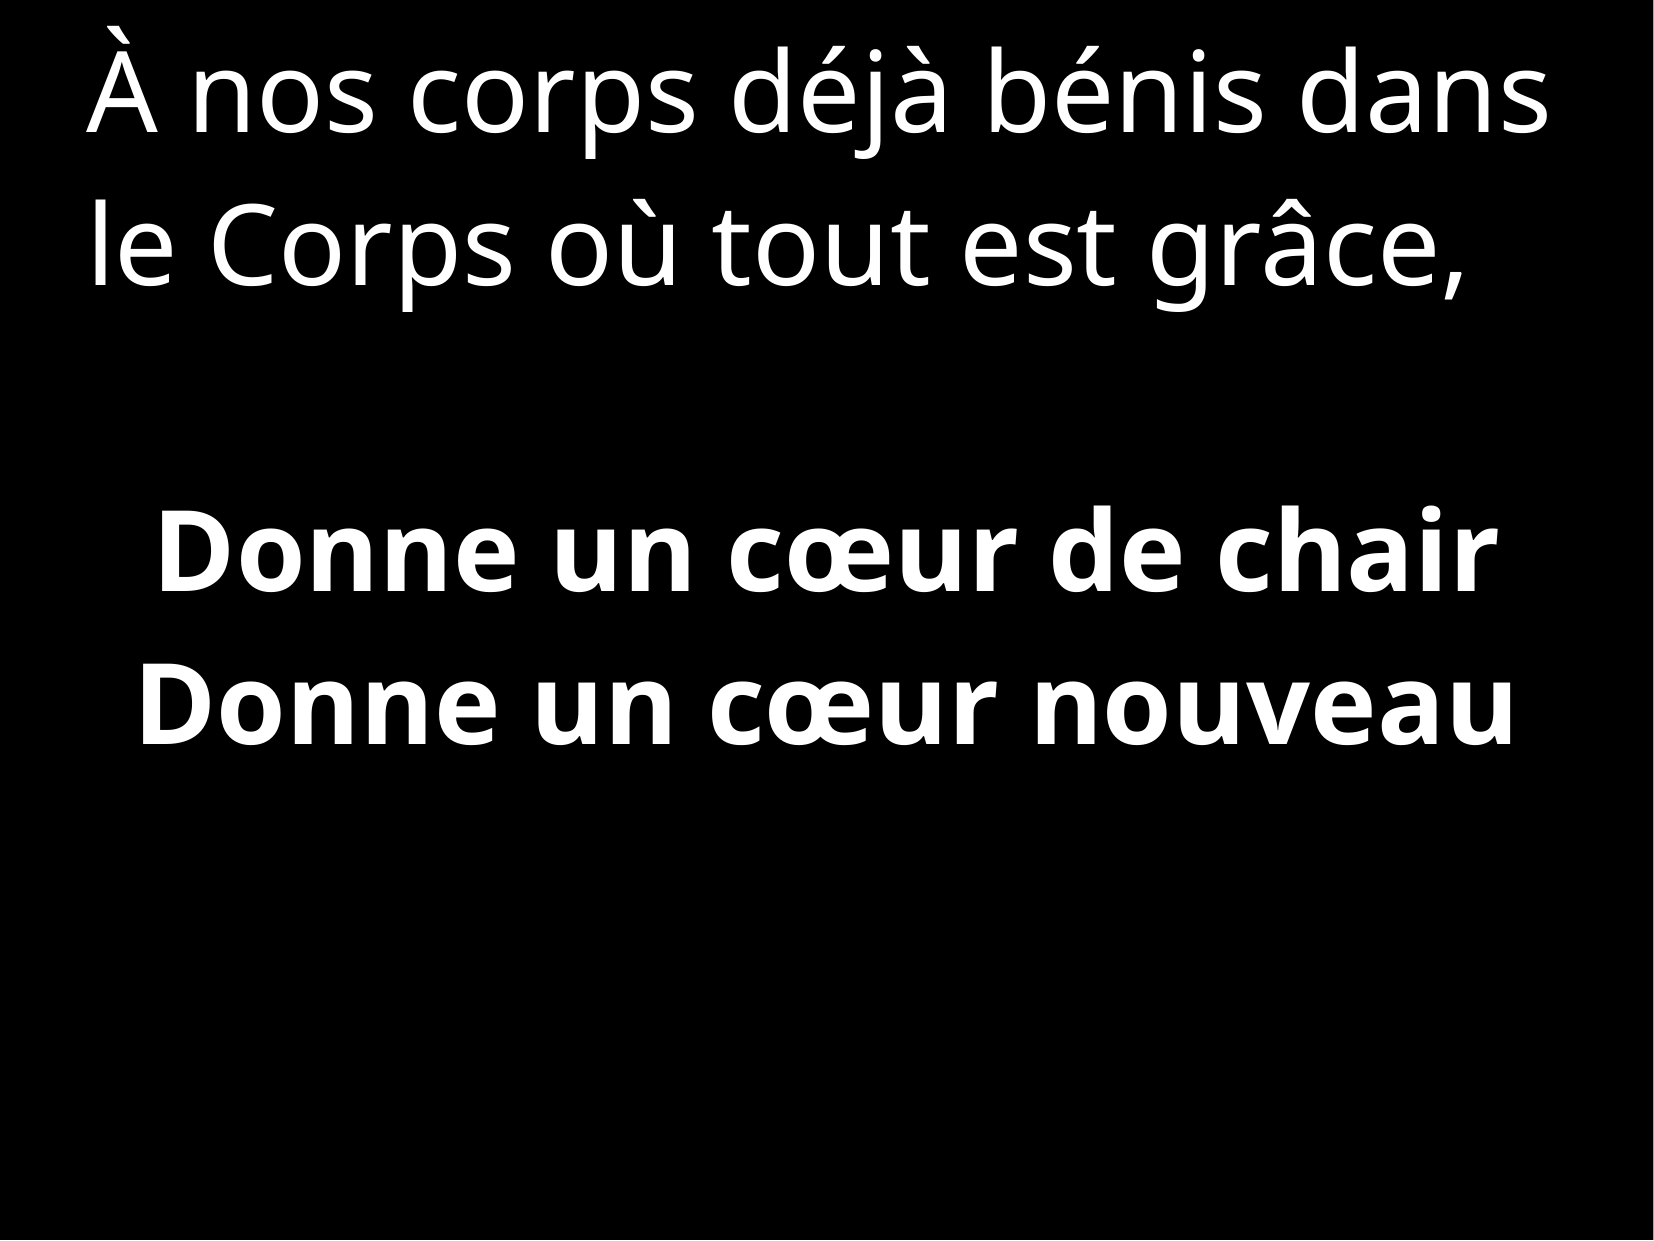

À nos corps déjà bénis dans le Corps où tout est grâce,
Donne un cœur de chair
Donne un cœur nouveau